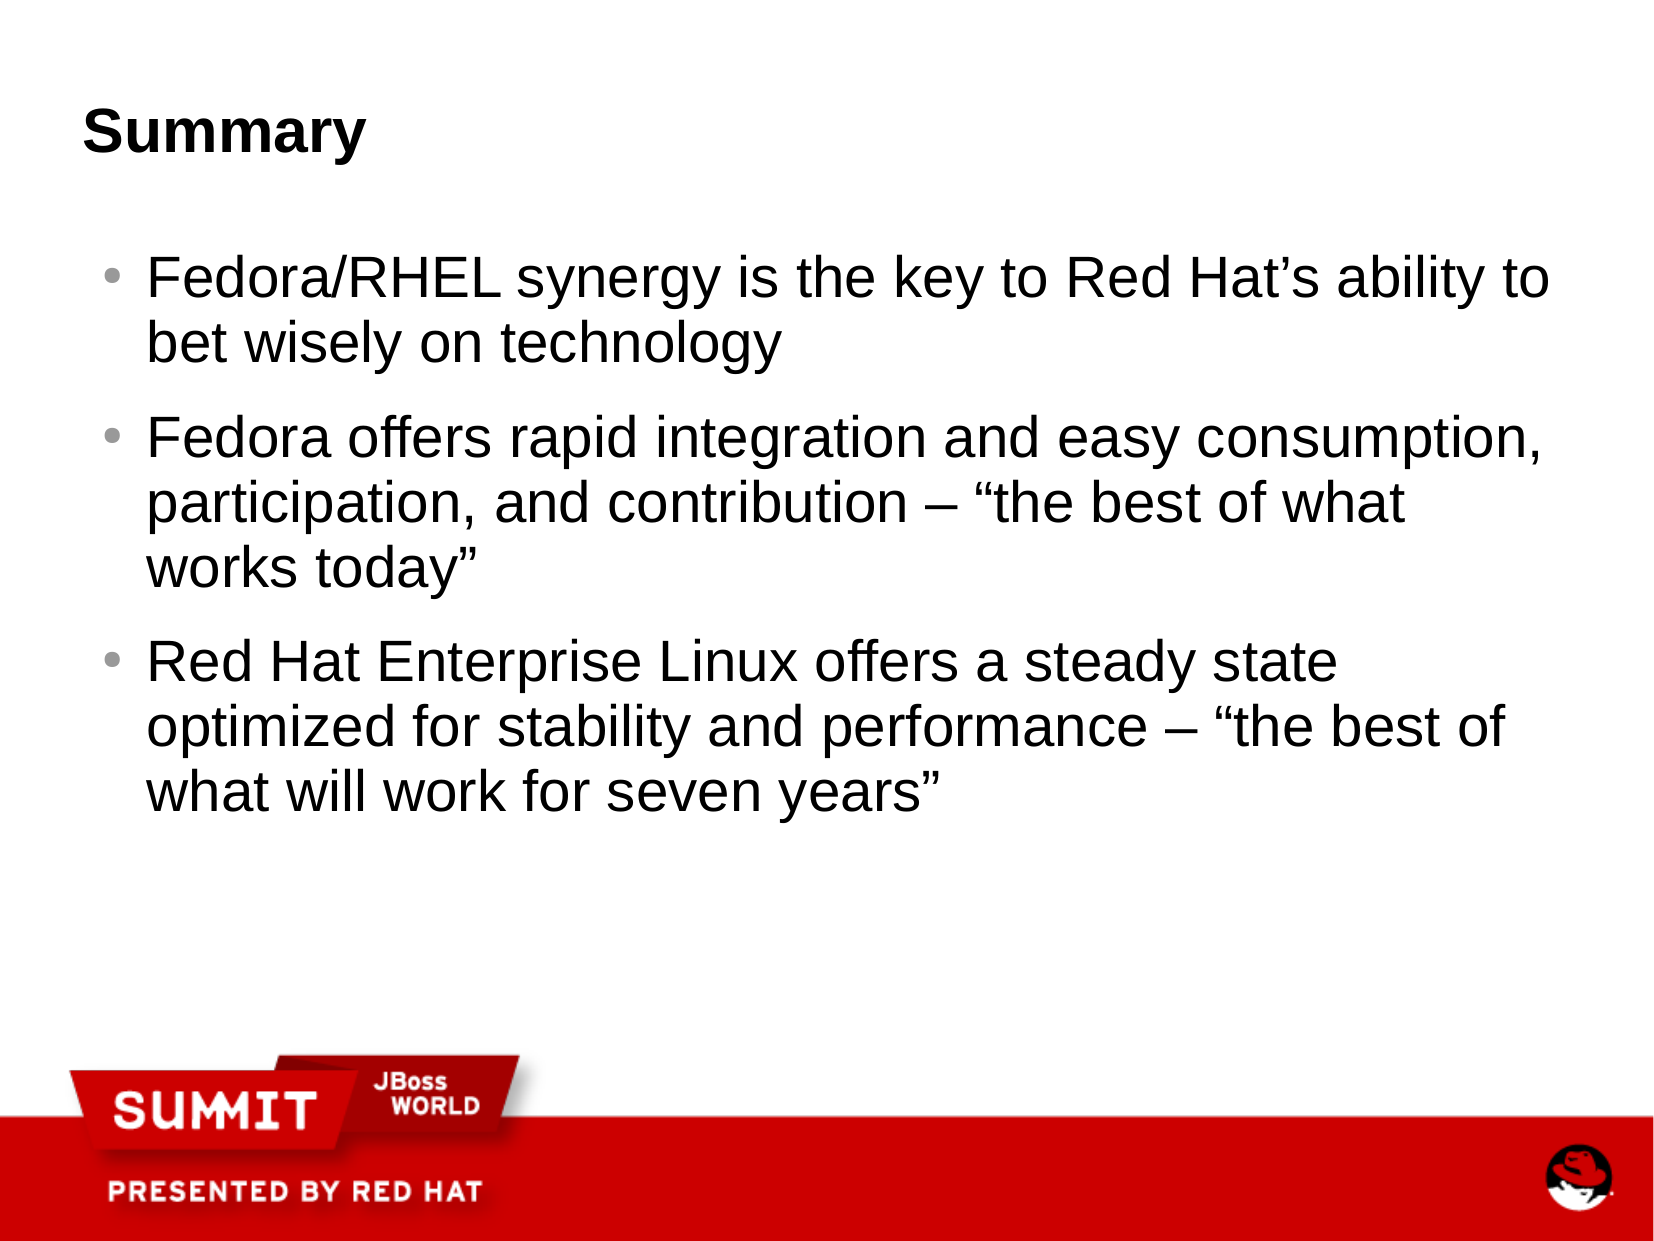

# Summary
Fedora/RHEL synergy is the key to Red Hat’s ability to bet wisely on technology
Fedora offers rapid integration and easy consumption, participation, and contribution – “the best of what works today”
Red Hat Enterprise Linux offers a steady state optimized for stability and performance – “the best of what will work for seven years”